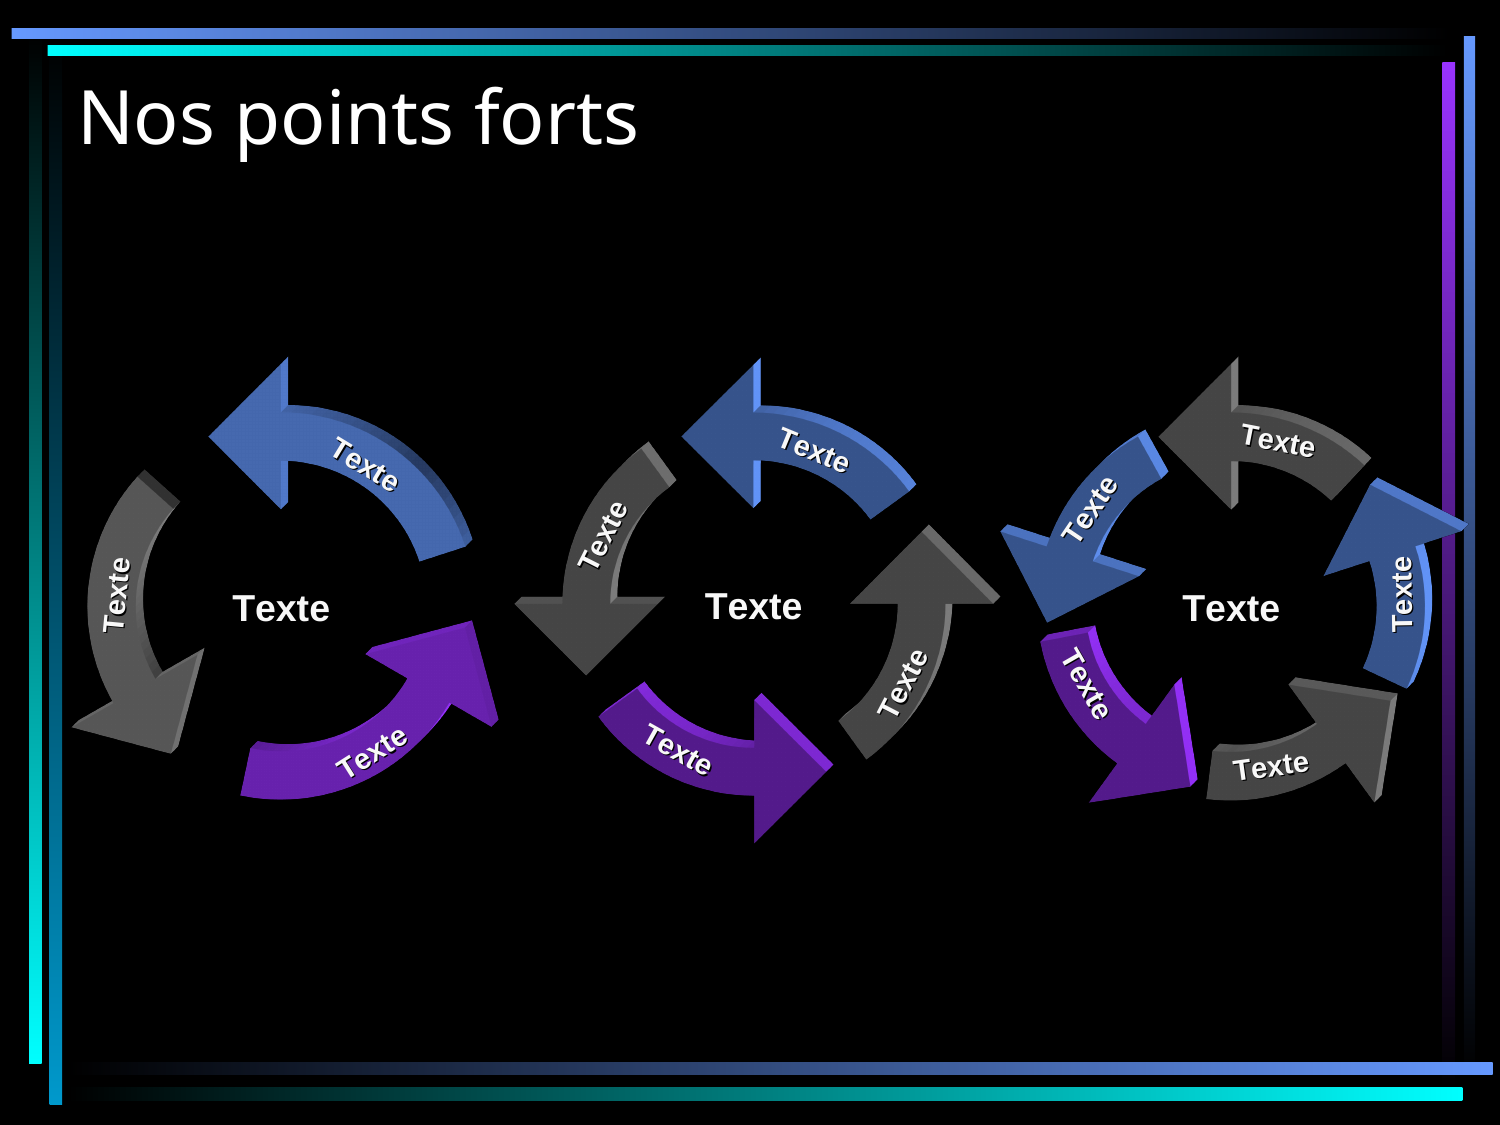

# Nos points forts
Texte
Texte
Texte
Texte
Texte
Texte
Texte
Texte
Texte
Texte
Texte
Texte
Texte
Texte
Texte